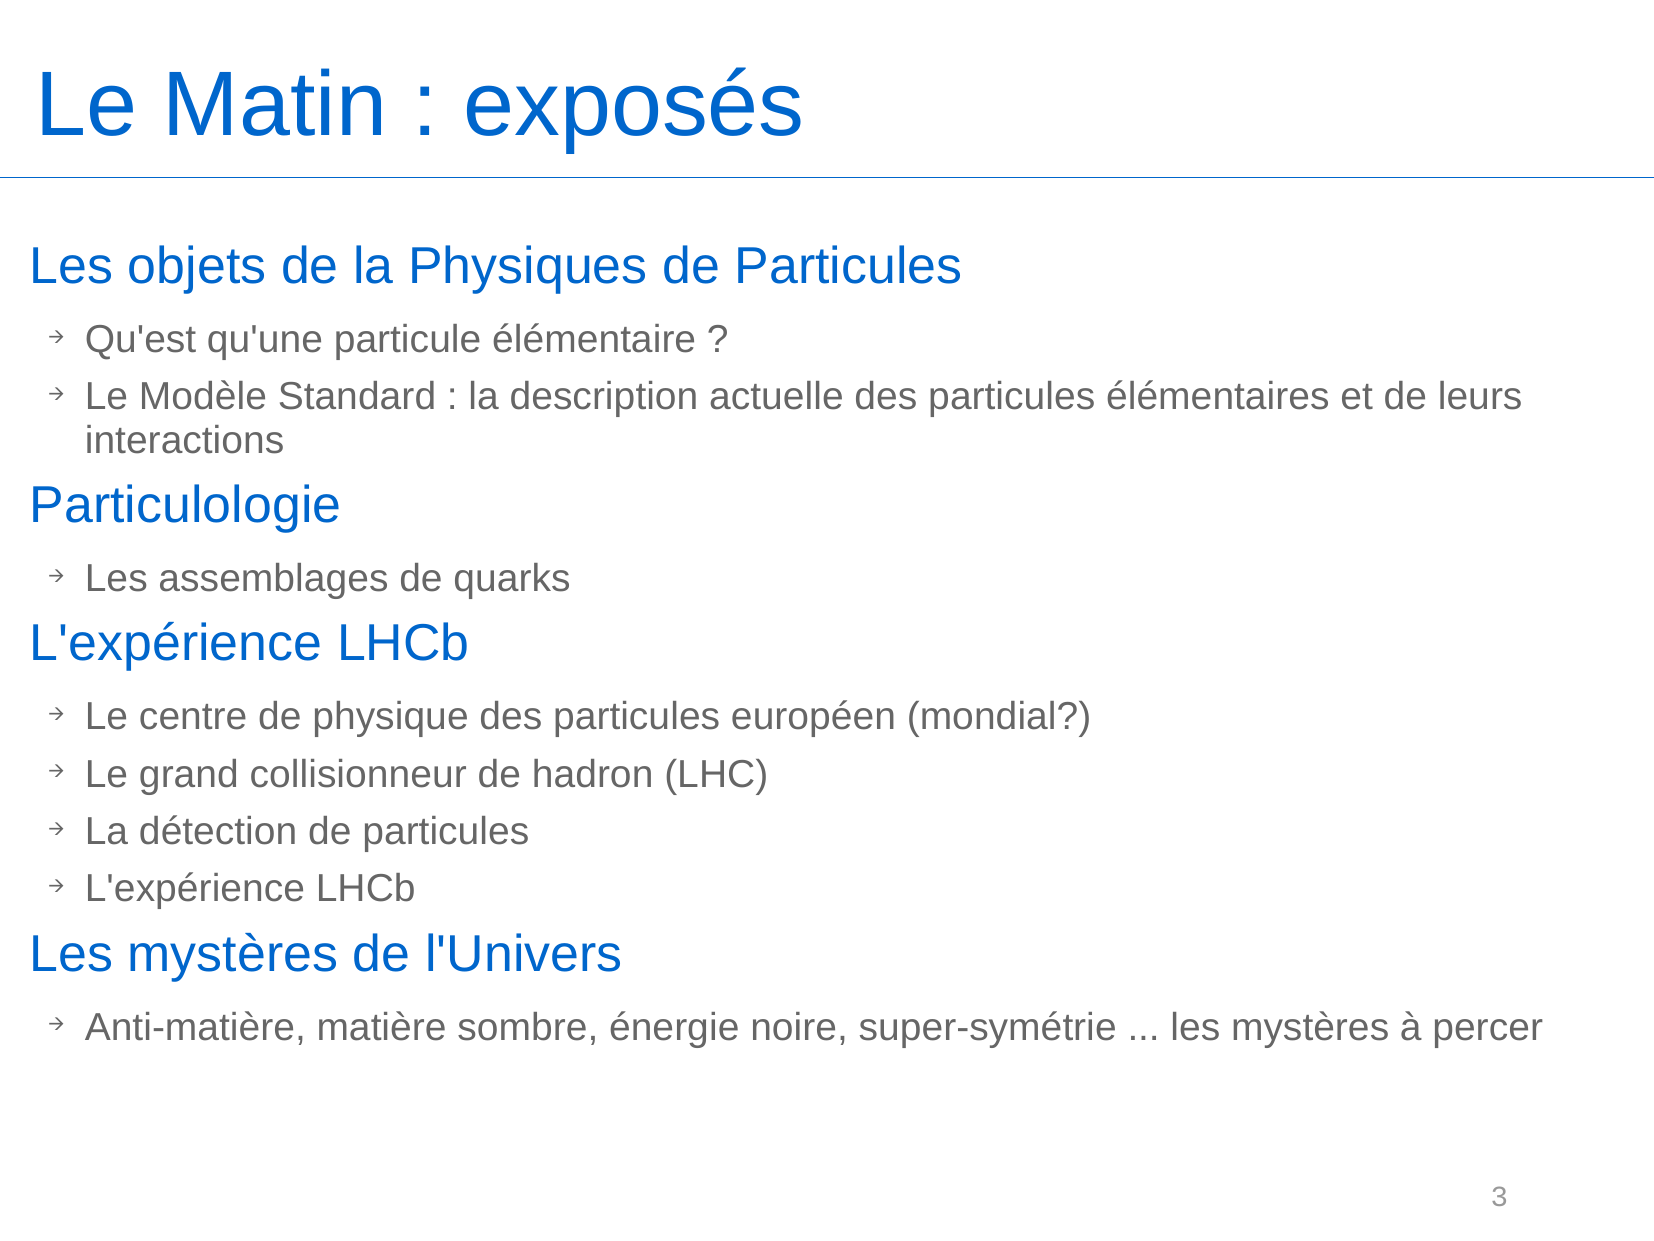

# Le Matin : exposés
Les objets de la Physiques de Particules
Qu'est qu'une particule élémentaire ?
Le Modèle Standard : la description actuelle des particules élémentaires et de leurs interactions
Particulologie
Les assemblages de quarks
L'expérience LHCb
Le centre de physique des particules européen (mondial?)
Le grand collisionneur de hadron (LHC)
La détection de particules
L'expérience LHCb
Les mystères de l'Univers
Anti-matière, matière sombre, énergie noire, super-symétrie ... les mystères à percer
3